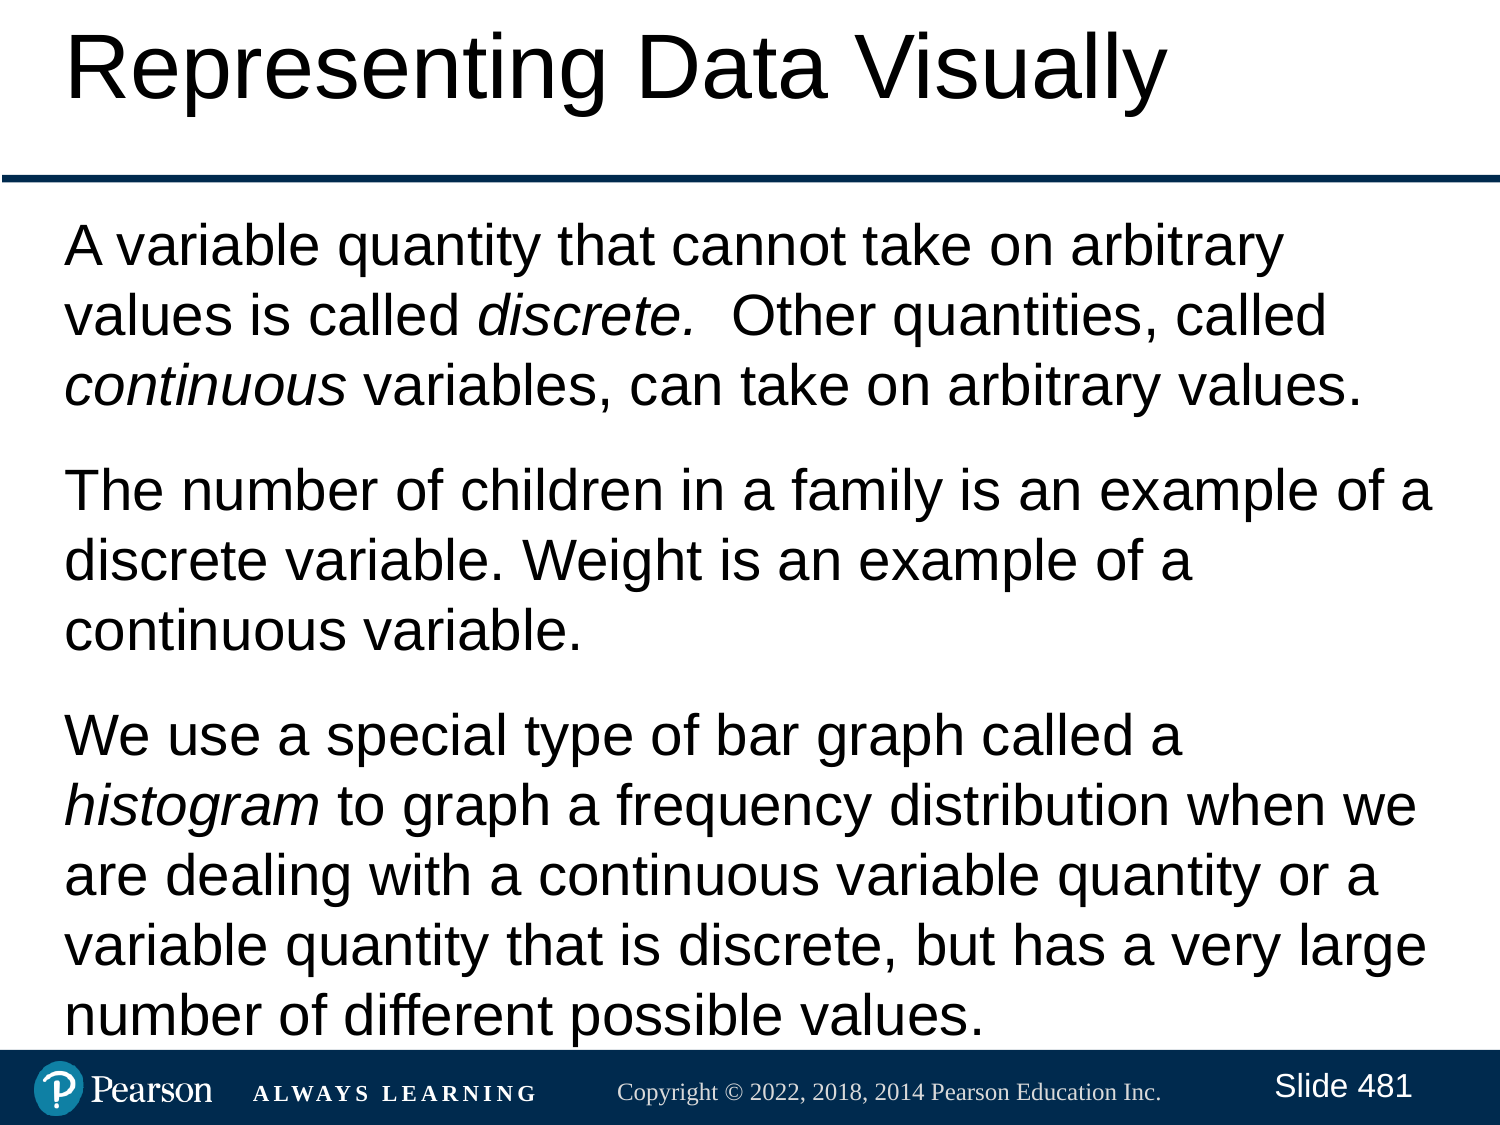

# Representing Data Visually
A variable quantity that cannot take on arbitrary values is called discrete. Other quantities, called continuous variables, can take on arbitrary values.
The number of children in a family is an example of a discrete variable. Weight is an example of a continuous variable.
We use a special type of bar graph called a histogram to graph a frequency distribution when we are dealing with a continuous variable quantity or a variable quantity that is discrete, but has a very large number of different possible values.